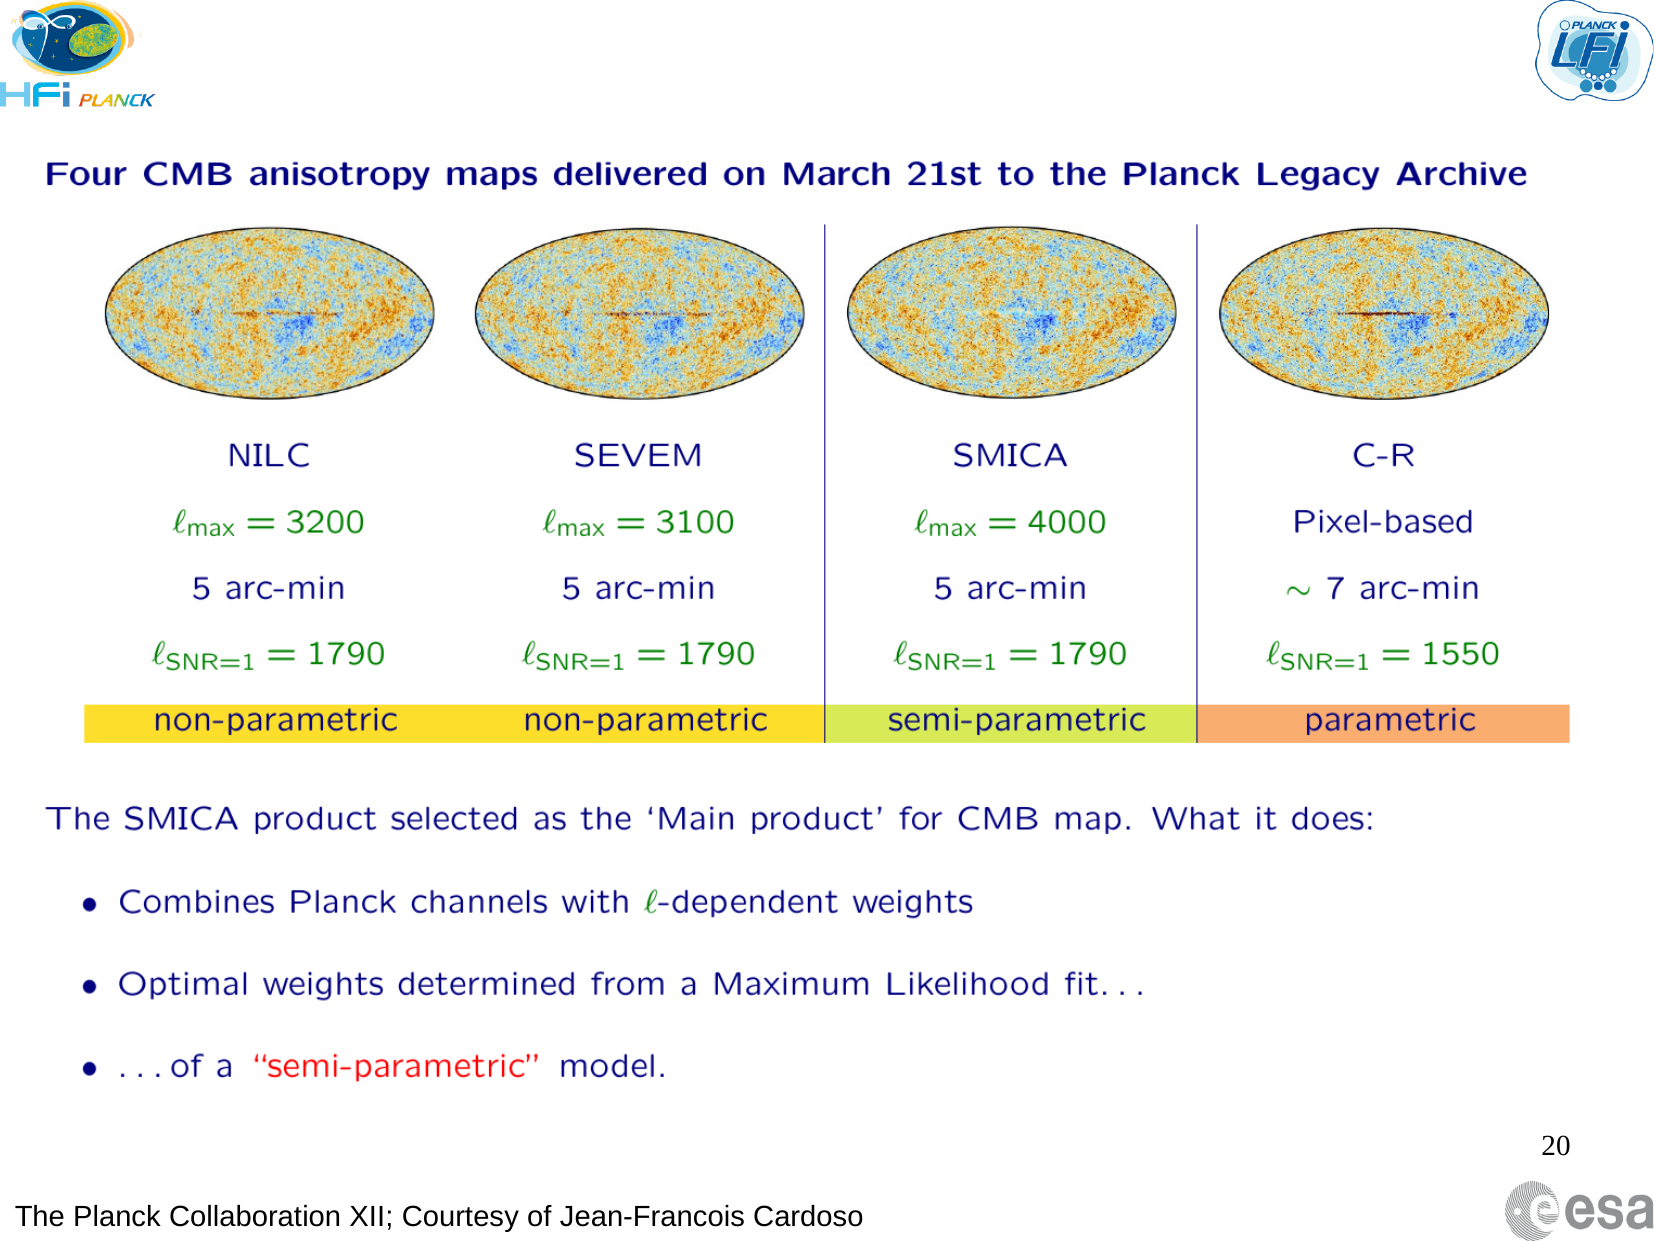

#
20
The Planck Collaboration XII; Courtesy of Jean-Francois Cardoso